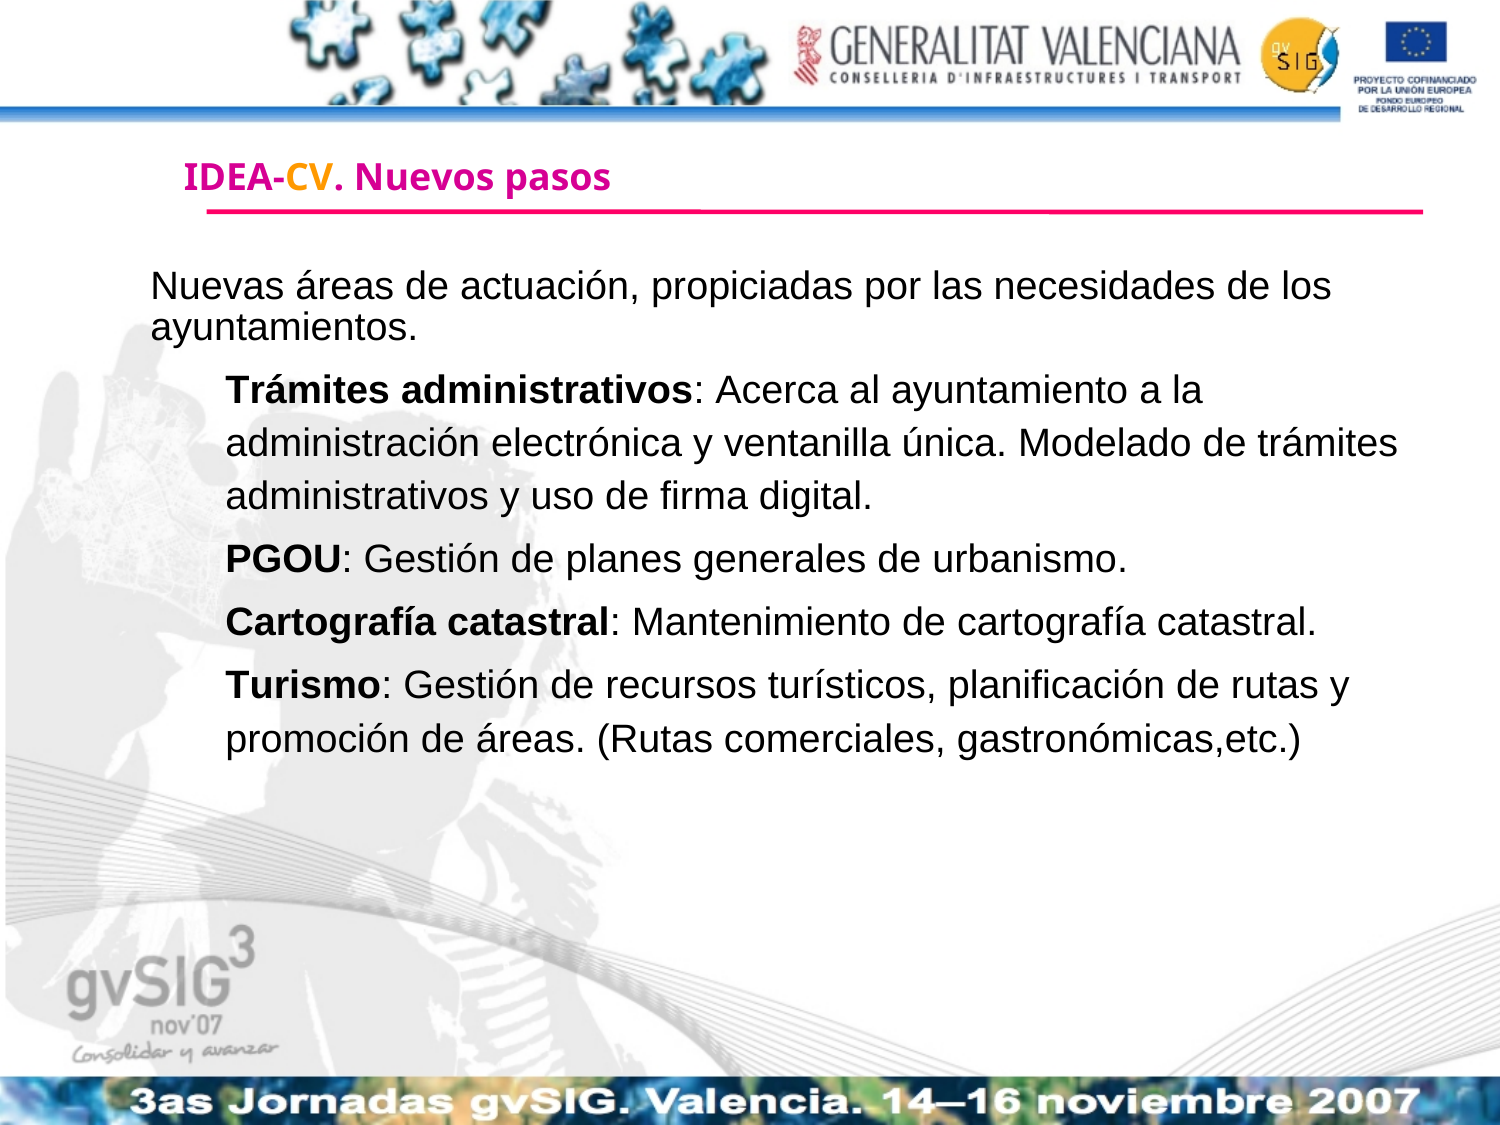

IDEA-CV. Nuevos pasos
Nuevas áreas de actuación, propiciadas por las necesidades de los ayuntamientos.
Trámites administrativos: Acerca al ayuntamiento a la administración electrónica y ventanilla única. Modelado de trámites administrativos y uso de firma digital.
PGOU: Gestión de planes generales de urbanismo.
Cartografía catastral: Mantenimiento de cartografía catastral.
Turismo: Gestión de recursos turísticos, planificación de rutas y promoción de áreas. (Rutas comerciales, gastronómicas,etc.)